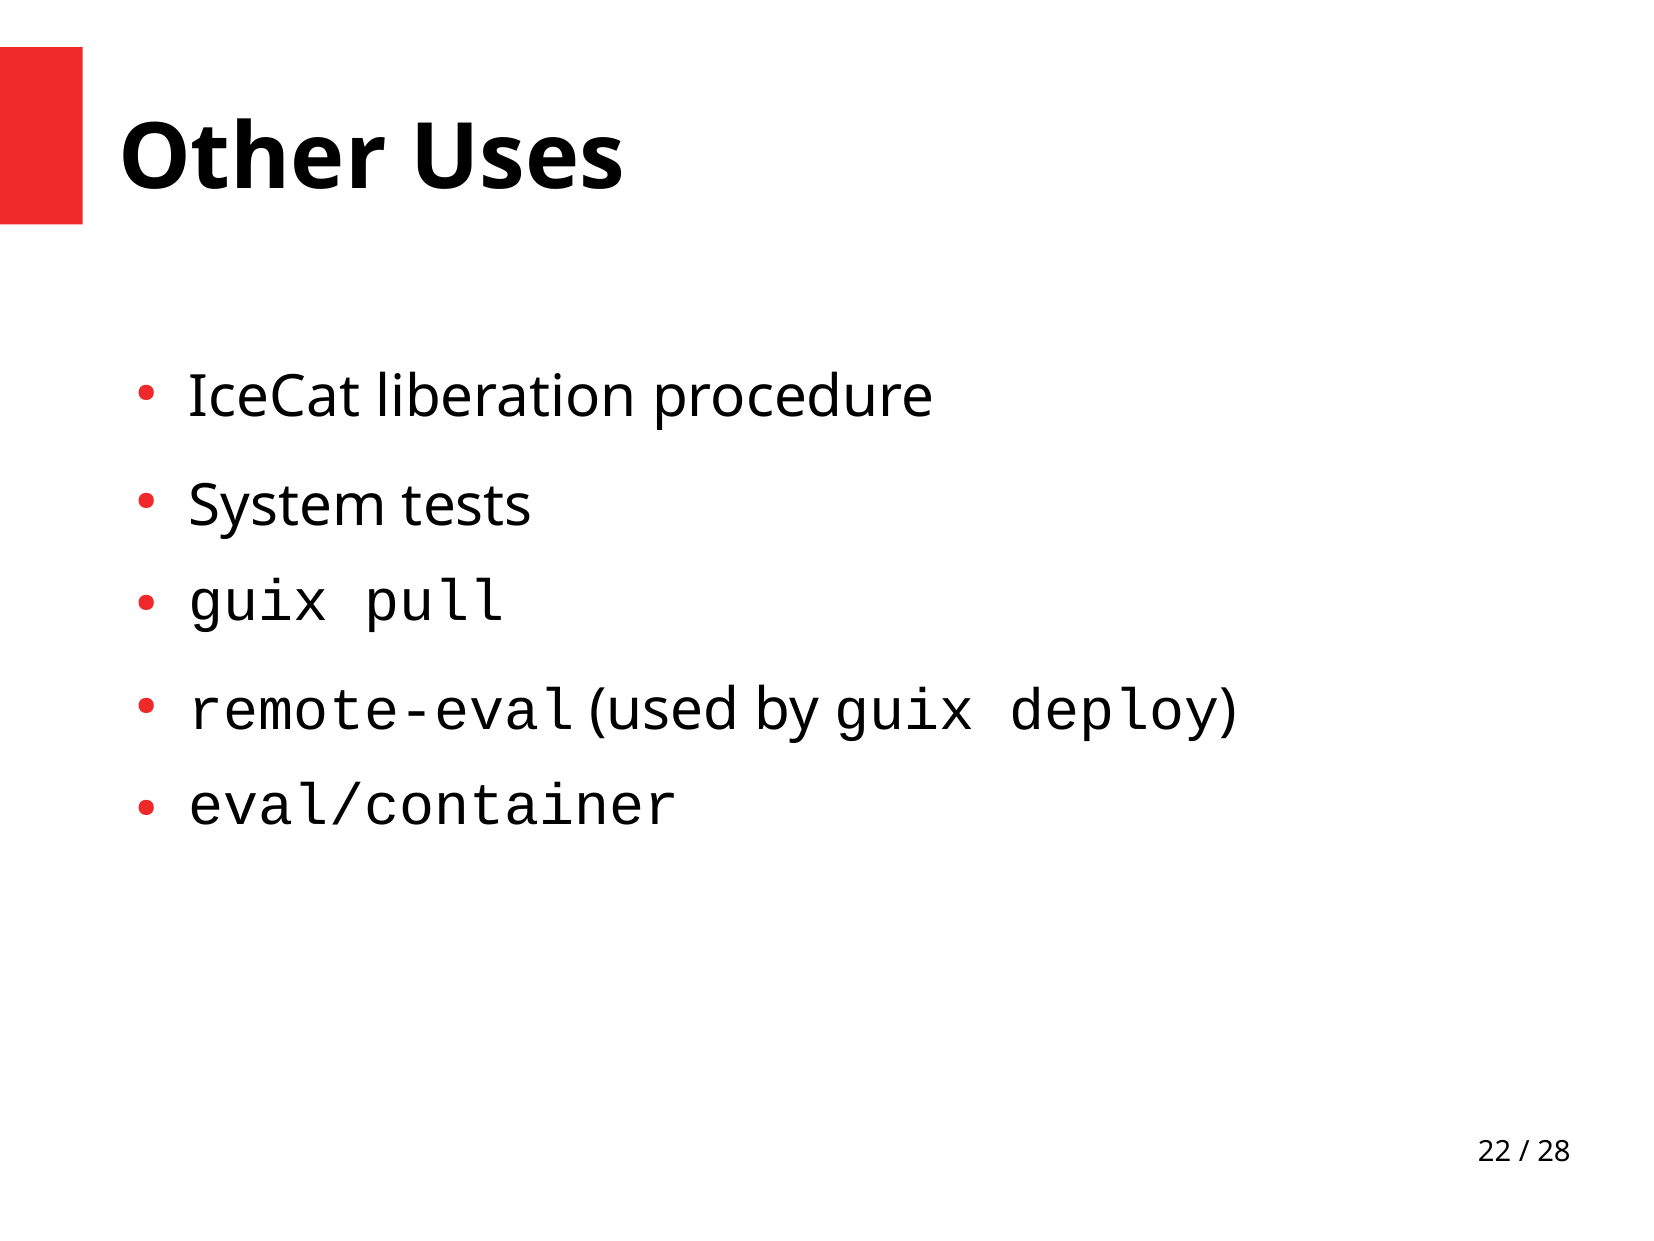

# Other Uses
IceCat liberation procedure
System tests
guix pull
remote-eval (used by guix deploy)
eval/container
22